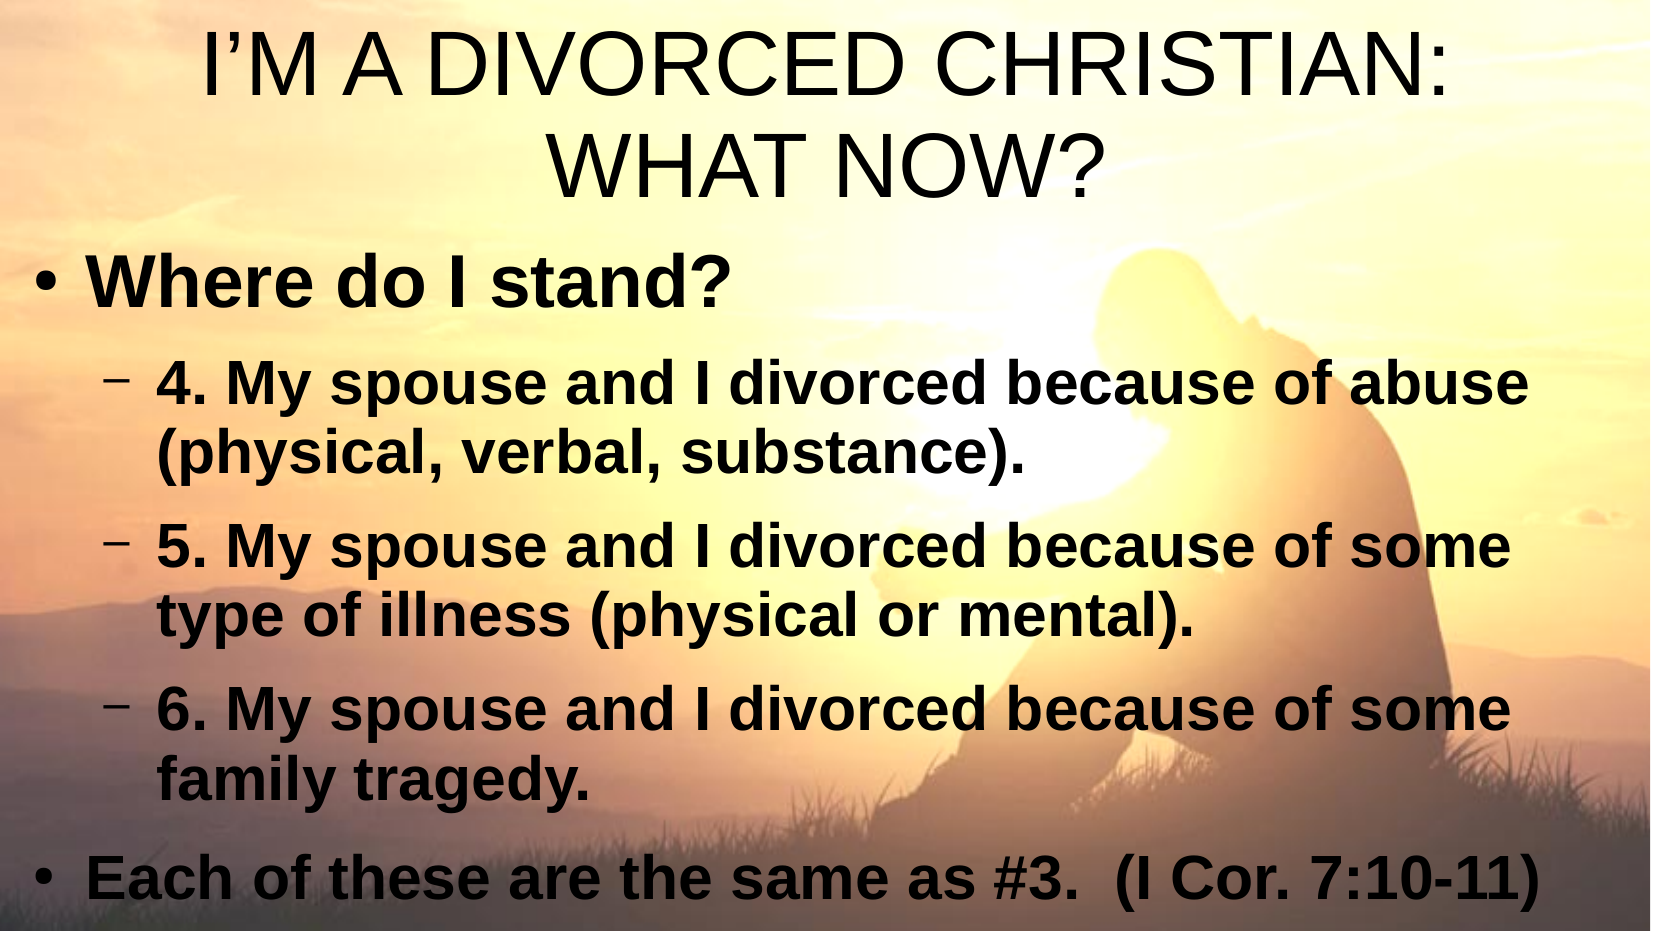

# I’M A DIVORCED CHRISTIAN: WHAT NOW?
Where do I stand?
4. My spouse and I divorced because of abuse (physical, verbal, substance).
5. My spouse and I divorced because of some type of illness (physical or mental).
6. My spouse and I divorced because of some family tragedy.
Each of these are the same as #3. (I Cor. 7:10-11)